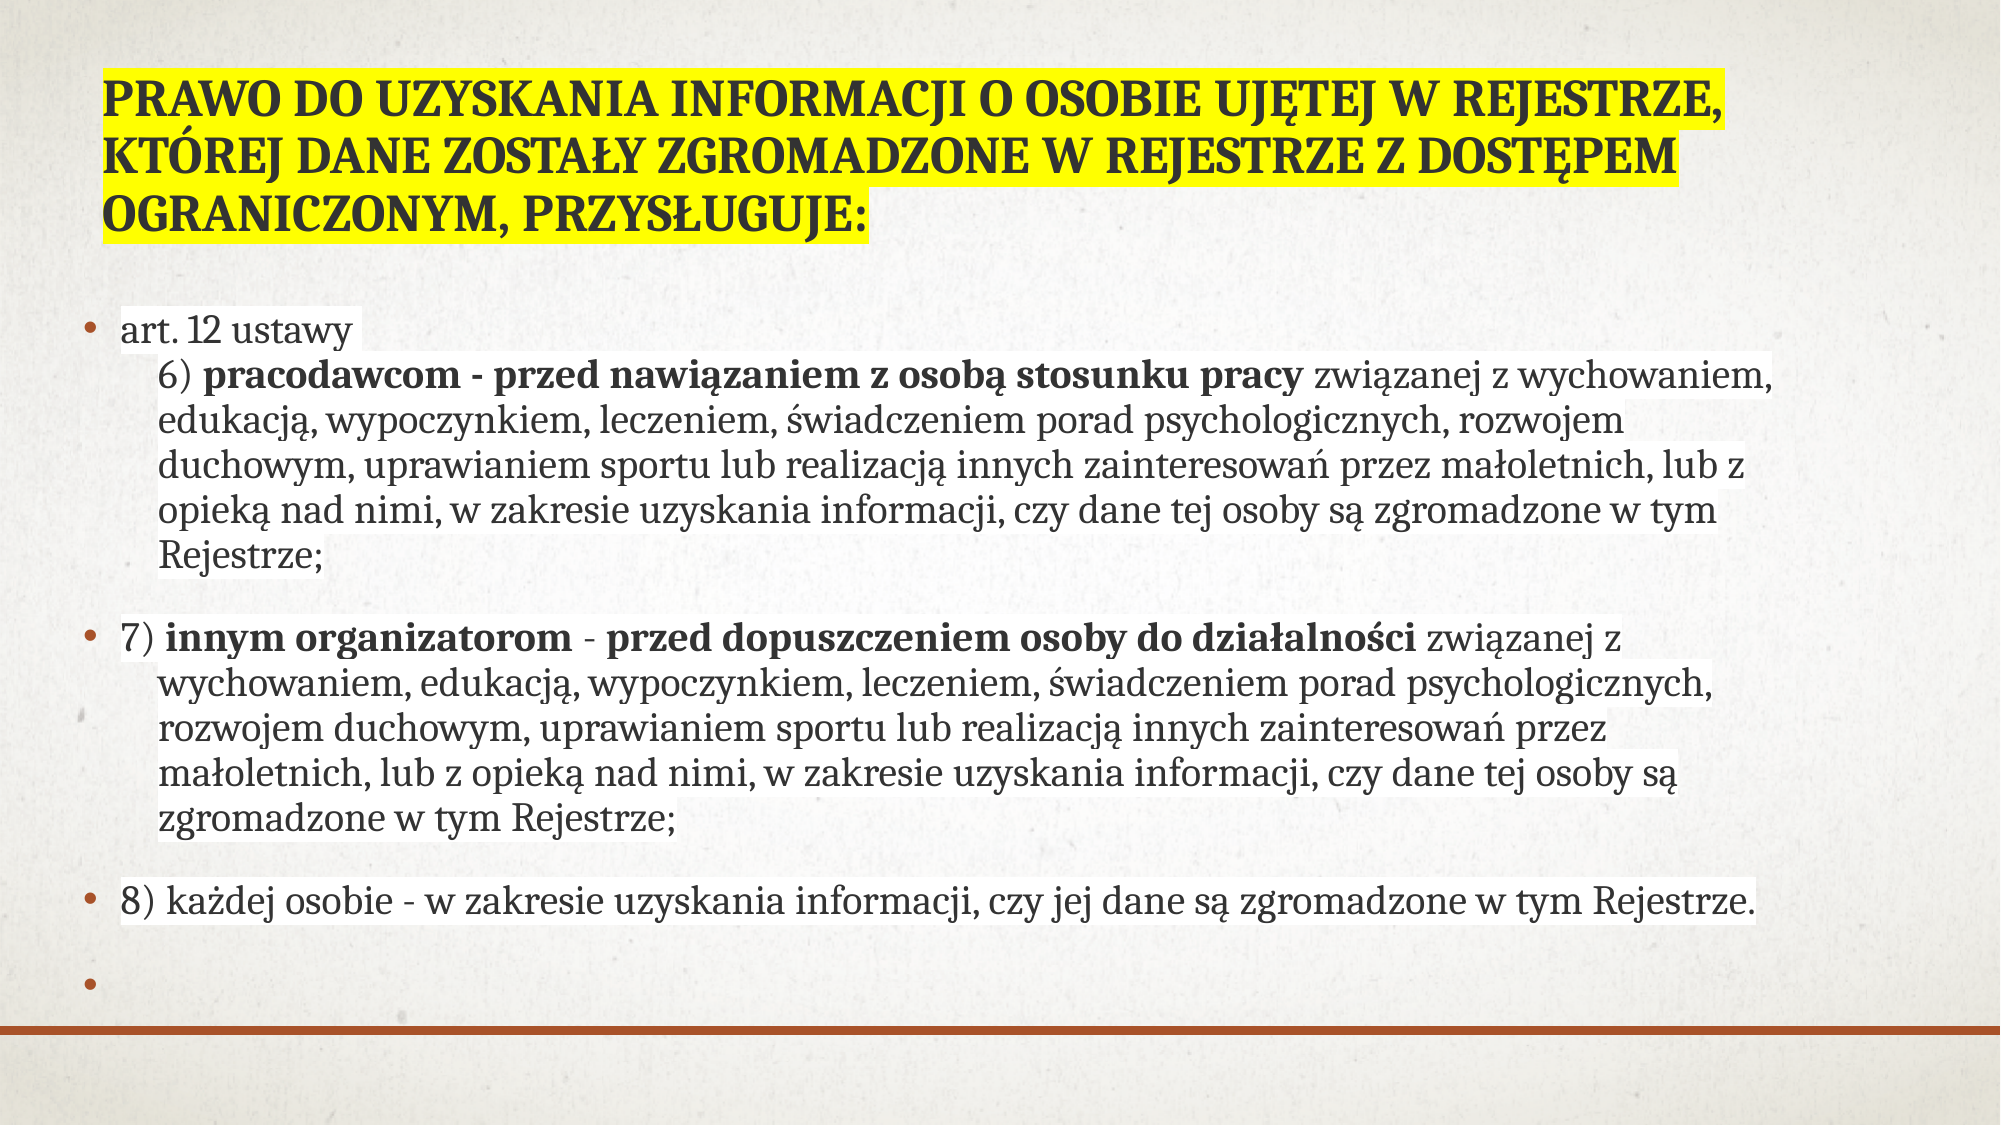

# Prawo do uzyskania informacji o osobie ujętej w Rejestrze, której dane zostały zgromadzone w Rejestrze z dostępem ograniczonym, przysługuje:
art. 12 ustawy
6) pracodawcom - przed nawiązaniem z osobą stosunku pracy związanej z wychowaniem, edukacją, wypoczynkiem, leczeniem, świadczeniem porad psychologicznych, rozwojem duchowym, uprawianiem sportu lub realizacją innych zainteresowań przez małoletnich, lub z opieką nad nimi, w zakresie uzyskania informacji, czy dane tej osoby są zgromadzone w tym Rejestrze;
7) innym organizatorom - przed dopuszczeniem osoby do działalności związanej z wychowaniem, edukacją, wypoczynkiem, leczeniem, świadczeniem porad psychologicznych, rozwojem duchowym, uprawianiem sportu lub realizacją innych zainteresowań przez małoletnich, lub z opieką nad nimi, w zakresie uzyskania informacji, czy dane tej osoby są zgromadzone w tym Rejestrze;
8) każdej osobie - w zakresie uzyskania informacji, czy jej dane są zgromadzone w tym Rejestrze.